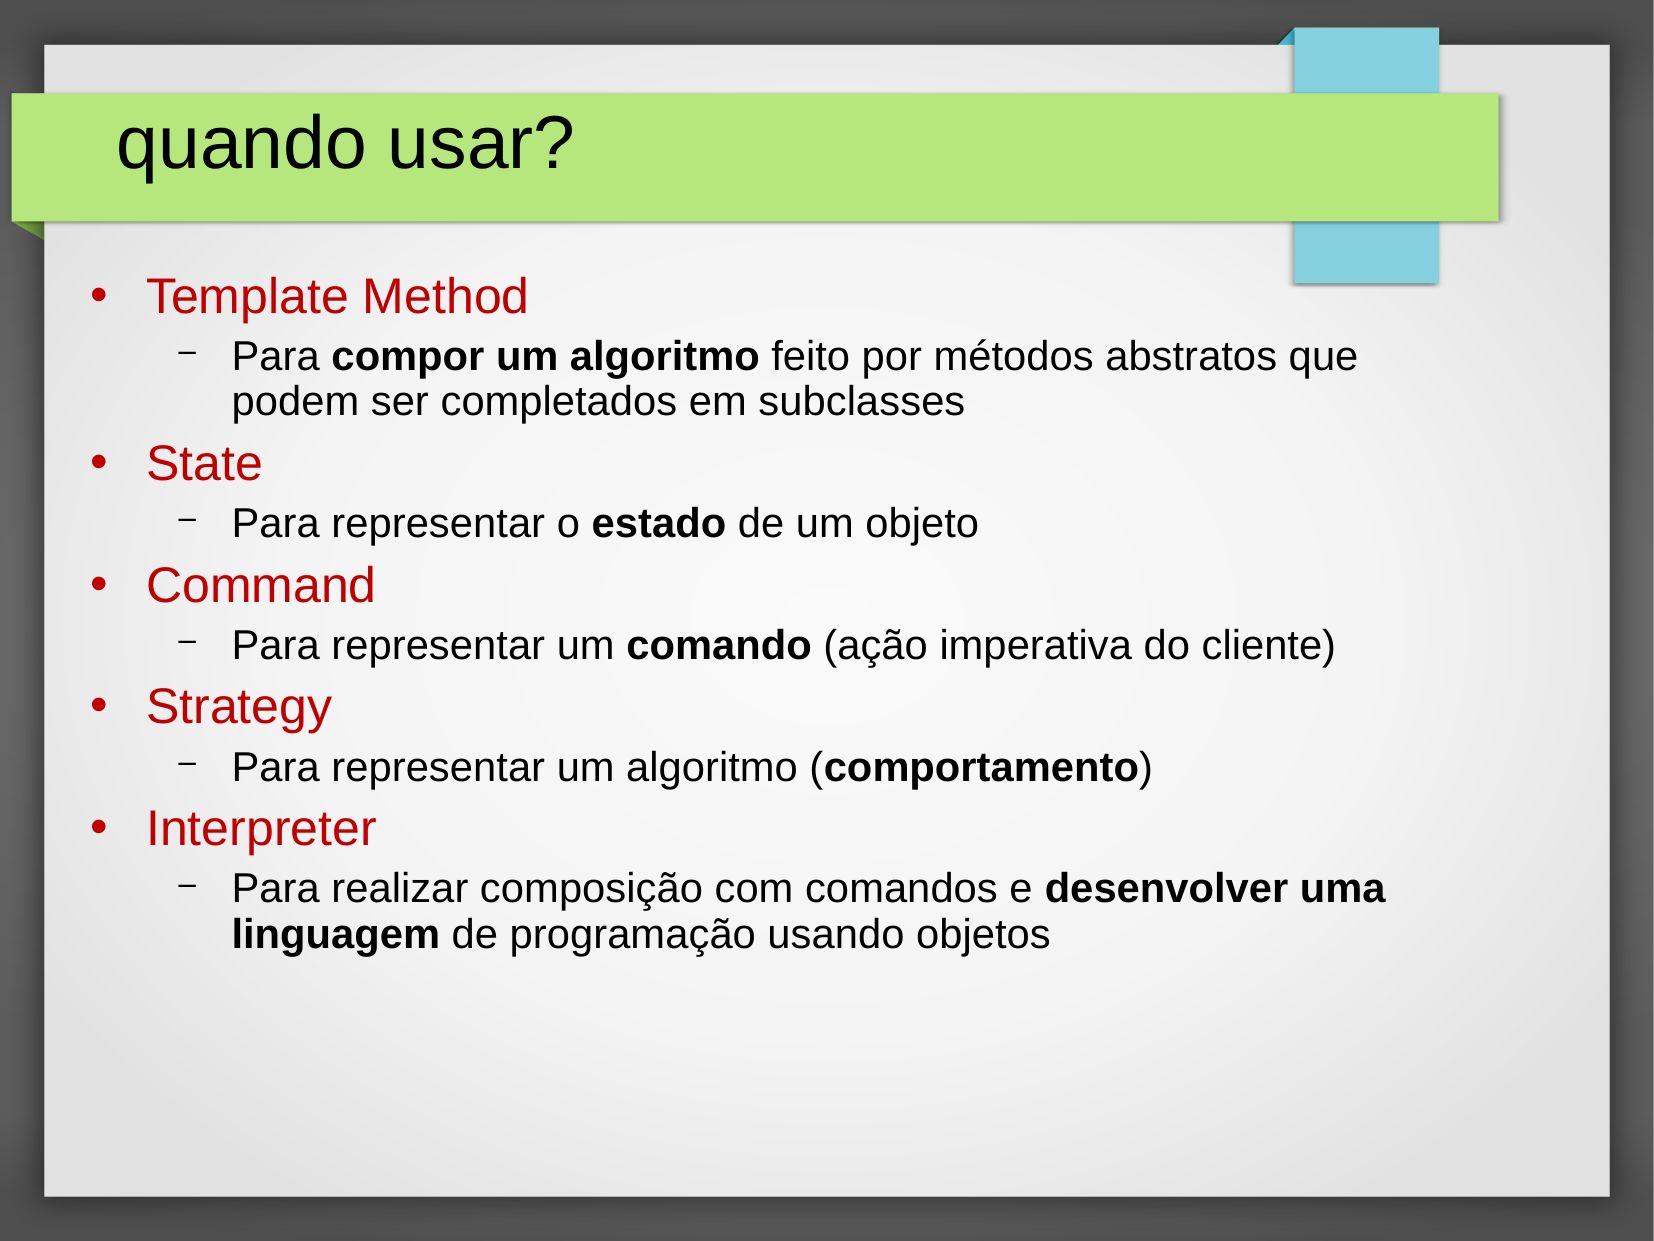

# quando usar?
Template Method
Para compor um algoritmo feito por métodos abstratos que podem ser completados em subclasses
State
Para representar o estado de um objeto
Command
Para representar um comando (ação imperativa do cliente)
Strategy
Para representar um algoritmo (comportamento)
Interpreter
Para realizar composição com comandos e desenvolver uma linguagem de programação usando objetos